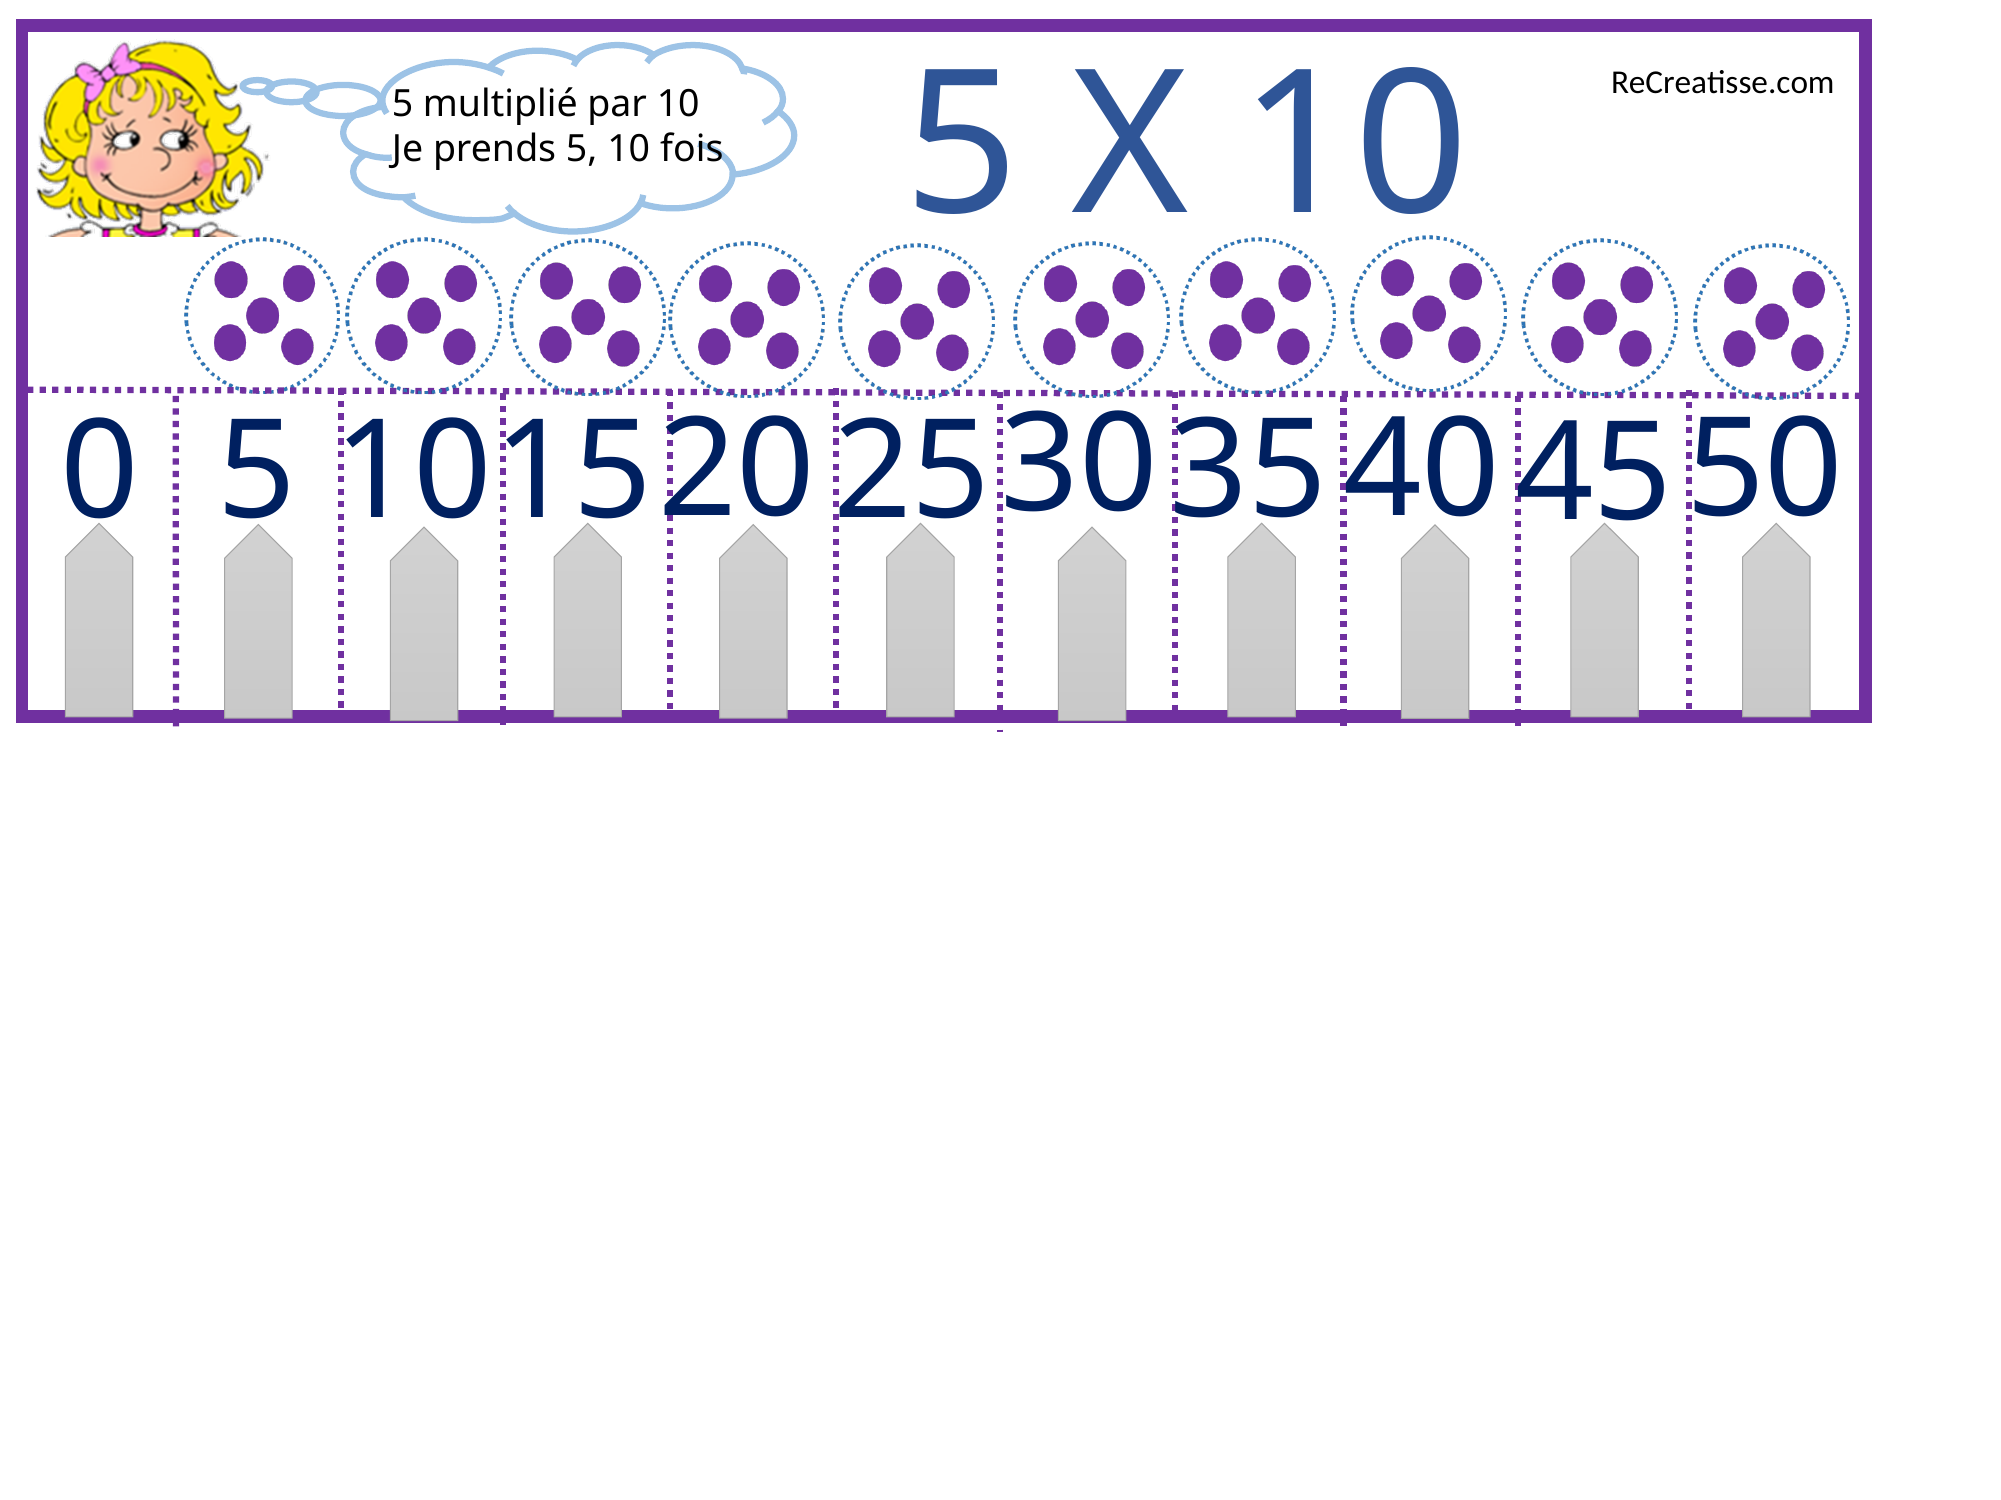

5 X 10
ReCreatisse.com
5 multiplié par 10
Je prends 5, 10 fois
30
20
40
50
35
0
5
10
15
25
45